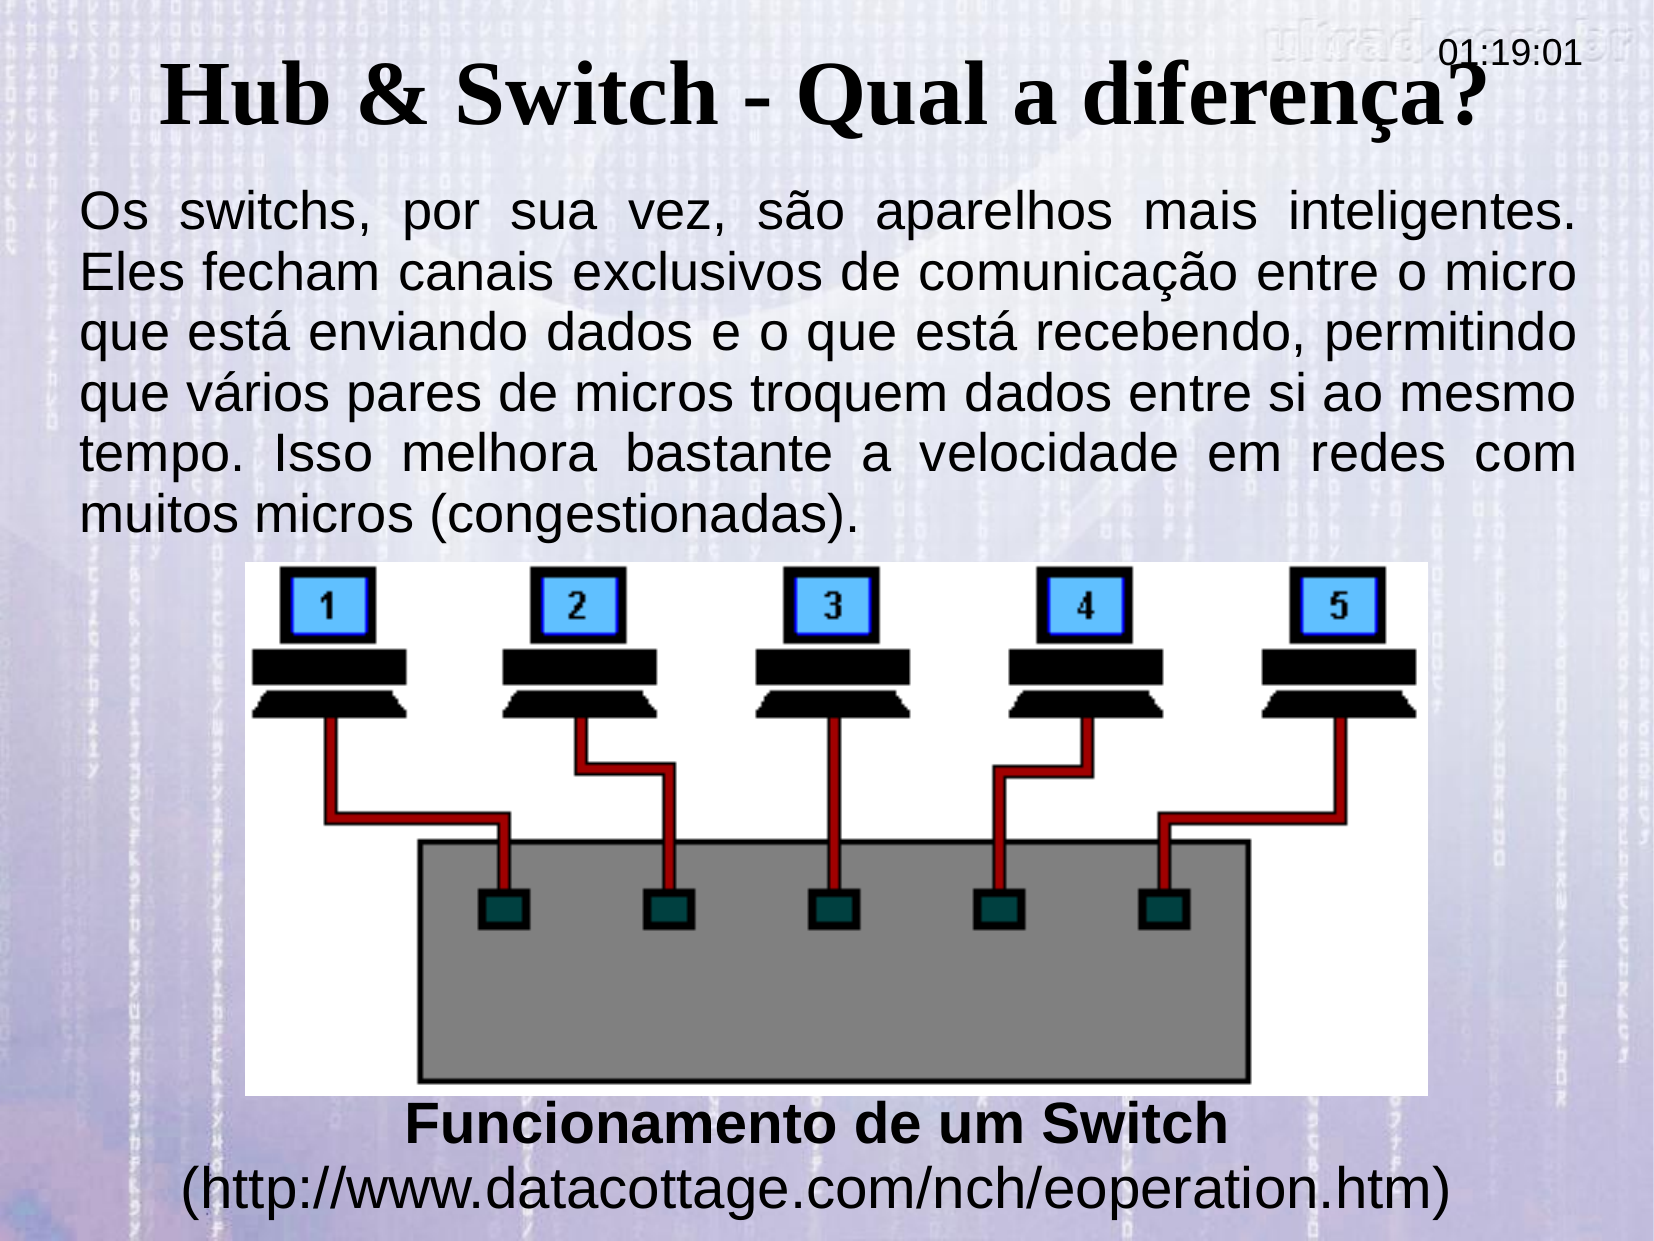

03:29:15
Hub & Switch - Qual a diferença?
Os switchs, por sua vez, são aparelhos mais inteligentes. Eles fecham canais exclusivos de comunicação entre o micro que está enviando dados e o que está recebendo, permitindo que vários pares de micros troquem dados entre si ao mesmo tempo. Isso melhora bastante a velocidade em redes com muitos micros (congestionadas).
Funcionamento de um Switch (http://www.datacottage.com/nch/eoperation.htm)